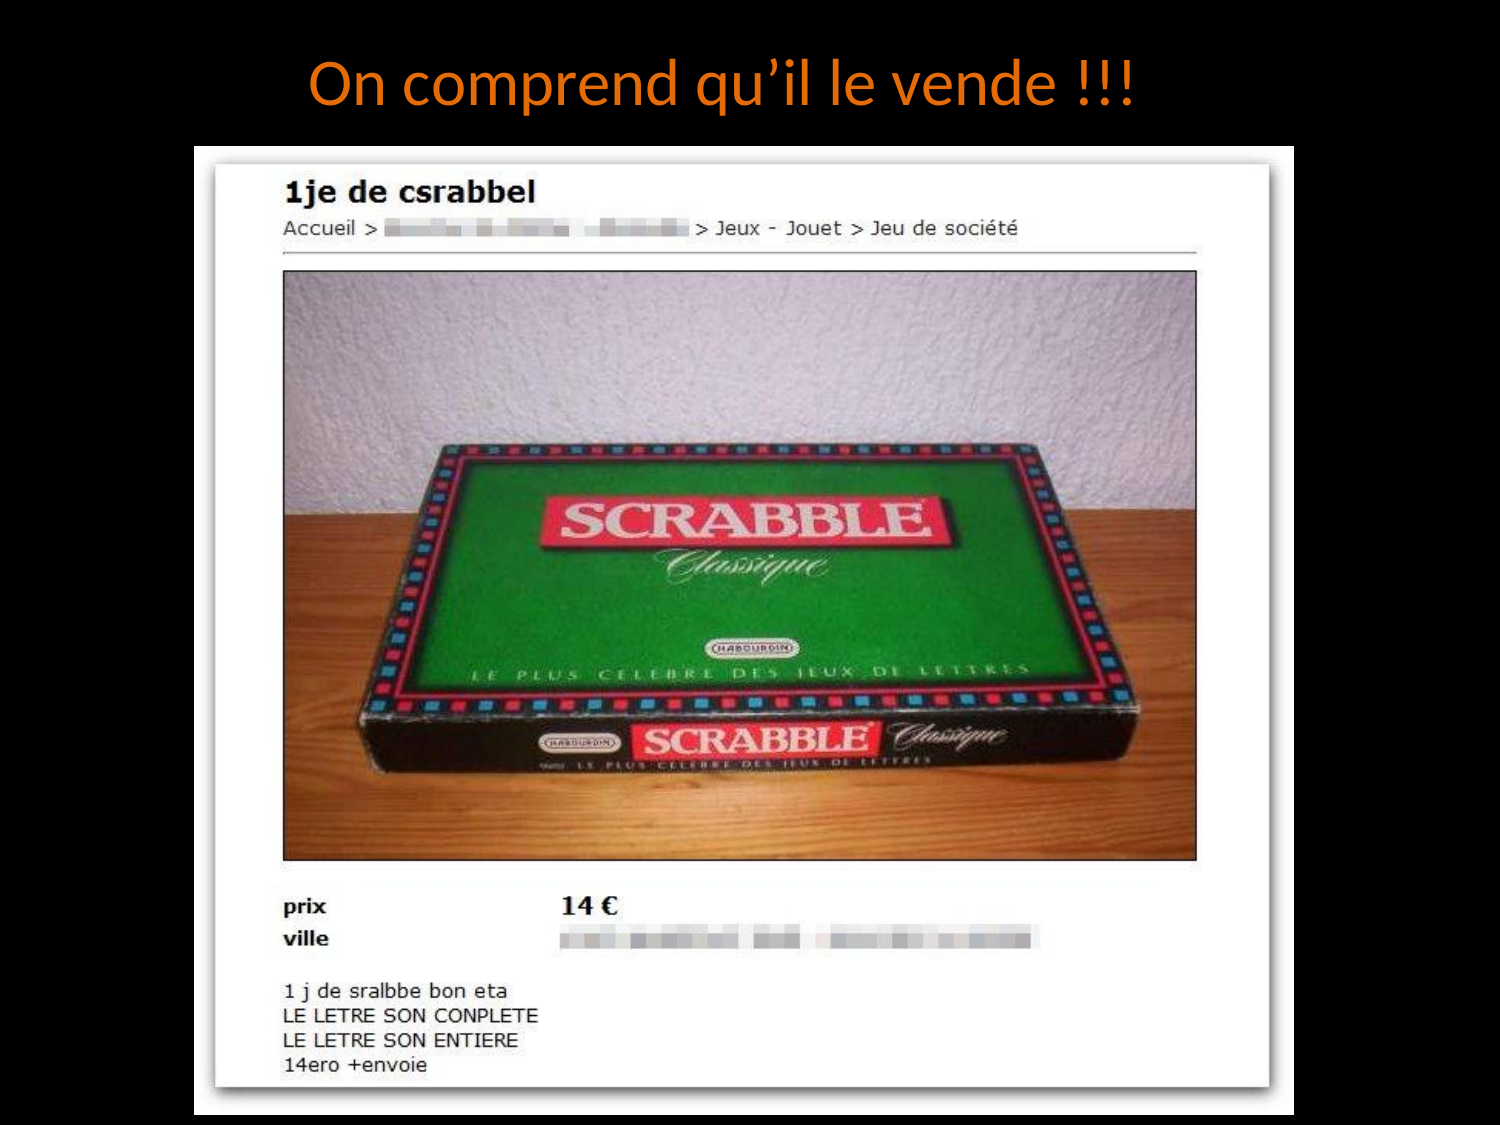

On comprend qu’il le vende !!!
#